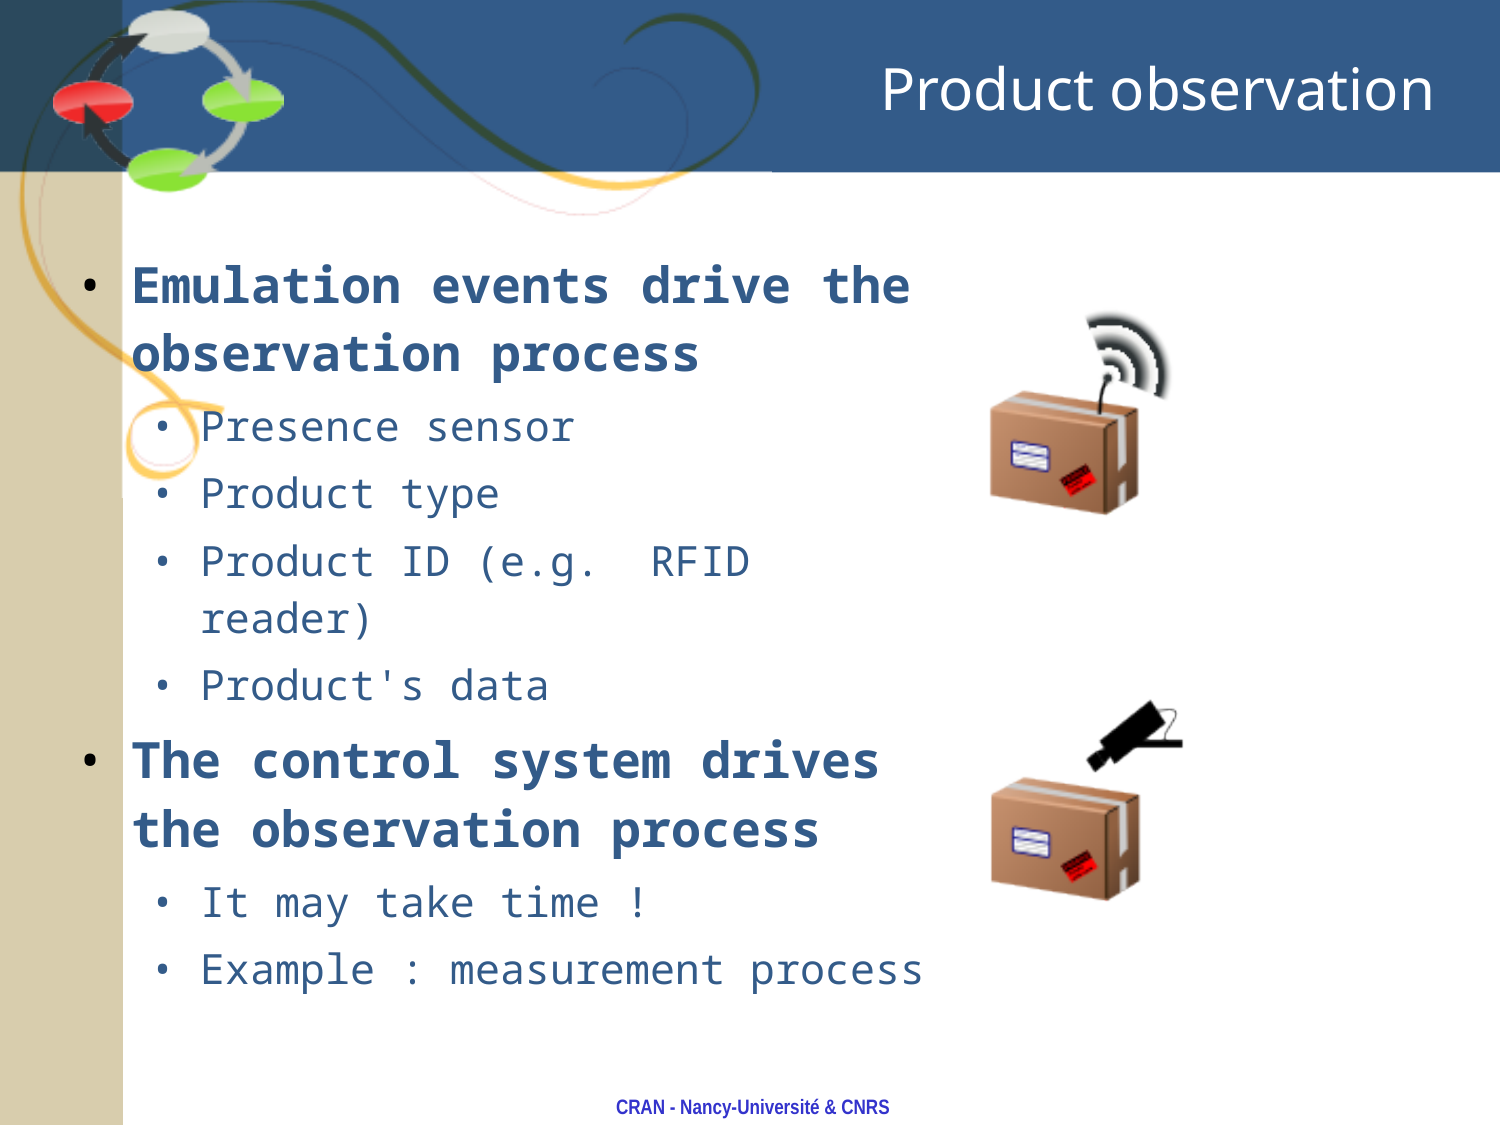

# Product observation
Emulation events drive the observation process
Presence sensor
Product type
Product ID (e.g. RFID reader)
Product's data
The control system drives the observation process
It may take time !
Example : measurement process